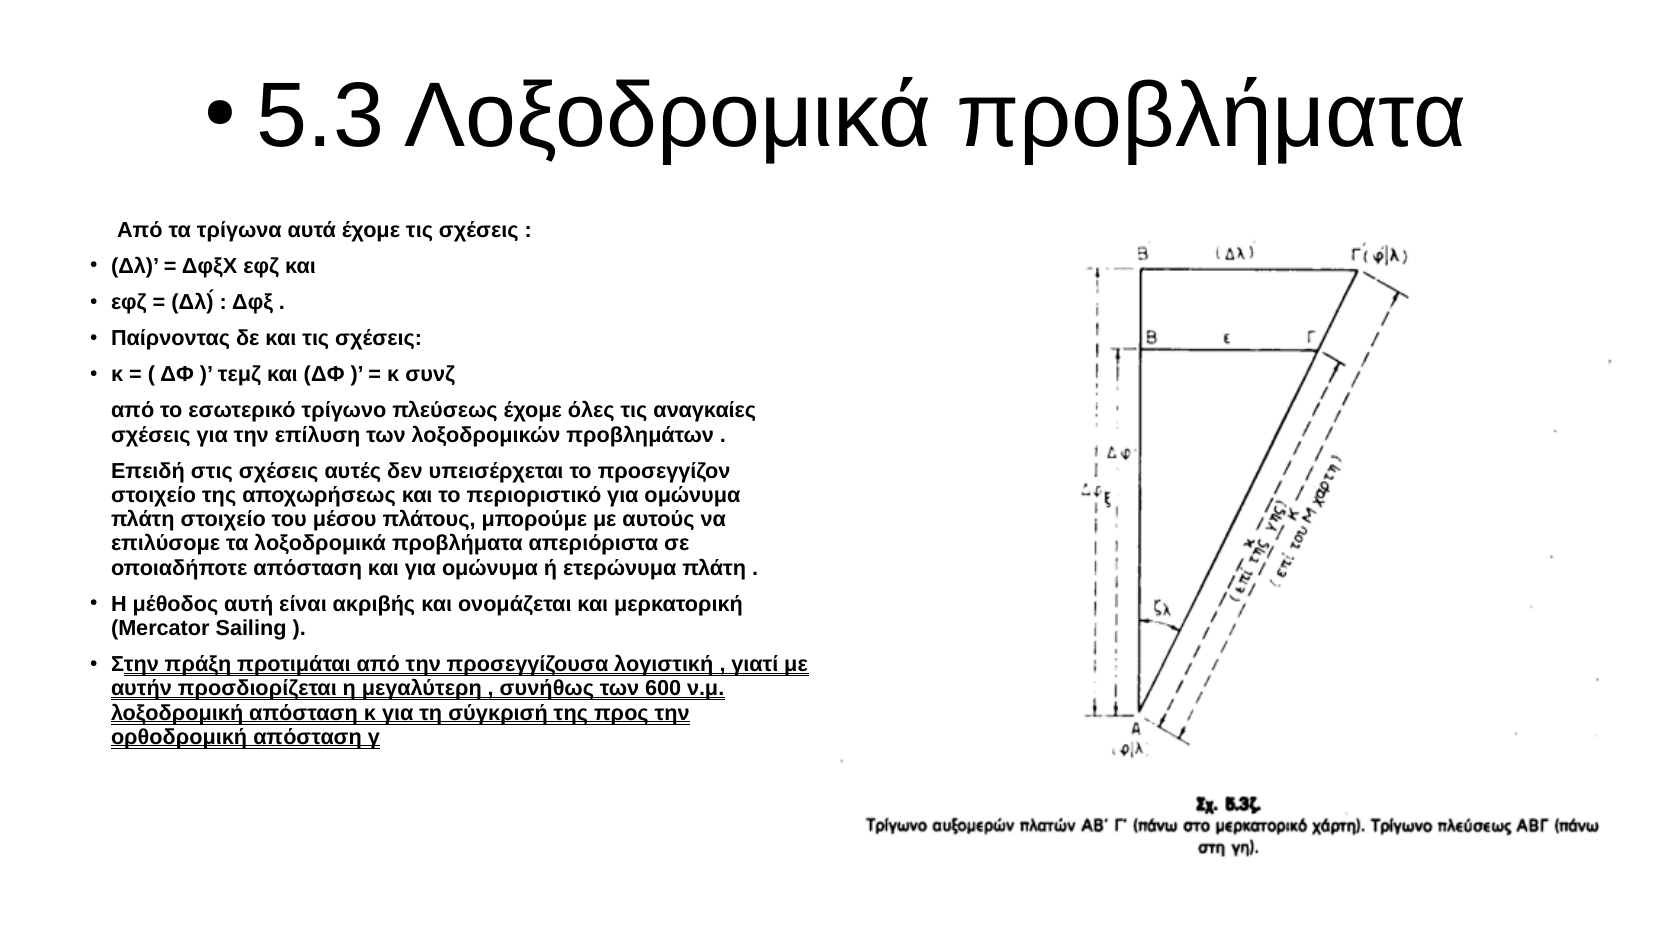

# 5.3 Λοξοδρομικά προβλήματα
 Από τα τρίγωνα αυτά έχομε τις σχέσεις :
(Δλ)’ = ΔφξΧ εφζ και
εφζ = (Δλ)́ : Δφξ .
Παίρνοντας δε και τις σχέσεις:
κ = ( ΔΦ )’ τεμζ και (ΔΦ )’ = κ συνζ
από το εσωτερικό τρίγωνο πλεύσεως έχομε όλες τις αναγκαίες σχέσεις για την επίλυση των λοξοδρομικών προβλημάτων .
Επειδή στις σχέσεις αυτές δεν υπεισέρχεται το προσεγγίζον στοιχείο της αποχωρήσεως και το περιοριστικό για ομώνυμα πλάτη στοιχείο του μέσου πλάτους, μπορούμε με αυτούς να επιλύσομε τα λοξοδρομικά προβλήματα απεριόριστα σε οποιαδήποτε απόσταση και για ομώνυμα ή ετερώνυμα πλάτη .
Η μέθοδος αυτή είναι ακριβής και ονομάζεται και μερκατορική (Mercator Sailing ).
Στην πράξη προτιμάται από την προσεγγίζουσα λογιστική , γιατί με αυτήν προσδιορίζεται η μεγαλύτερη , συνήθως των 600 ν.μ. λοξοδρομική απόσταση κ για τη σύγκρισή της προς την ορθοδρομική απόσταση γ